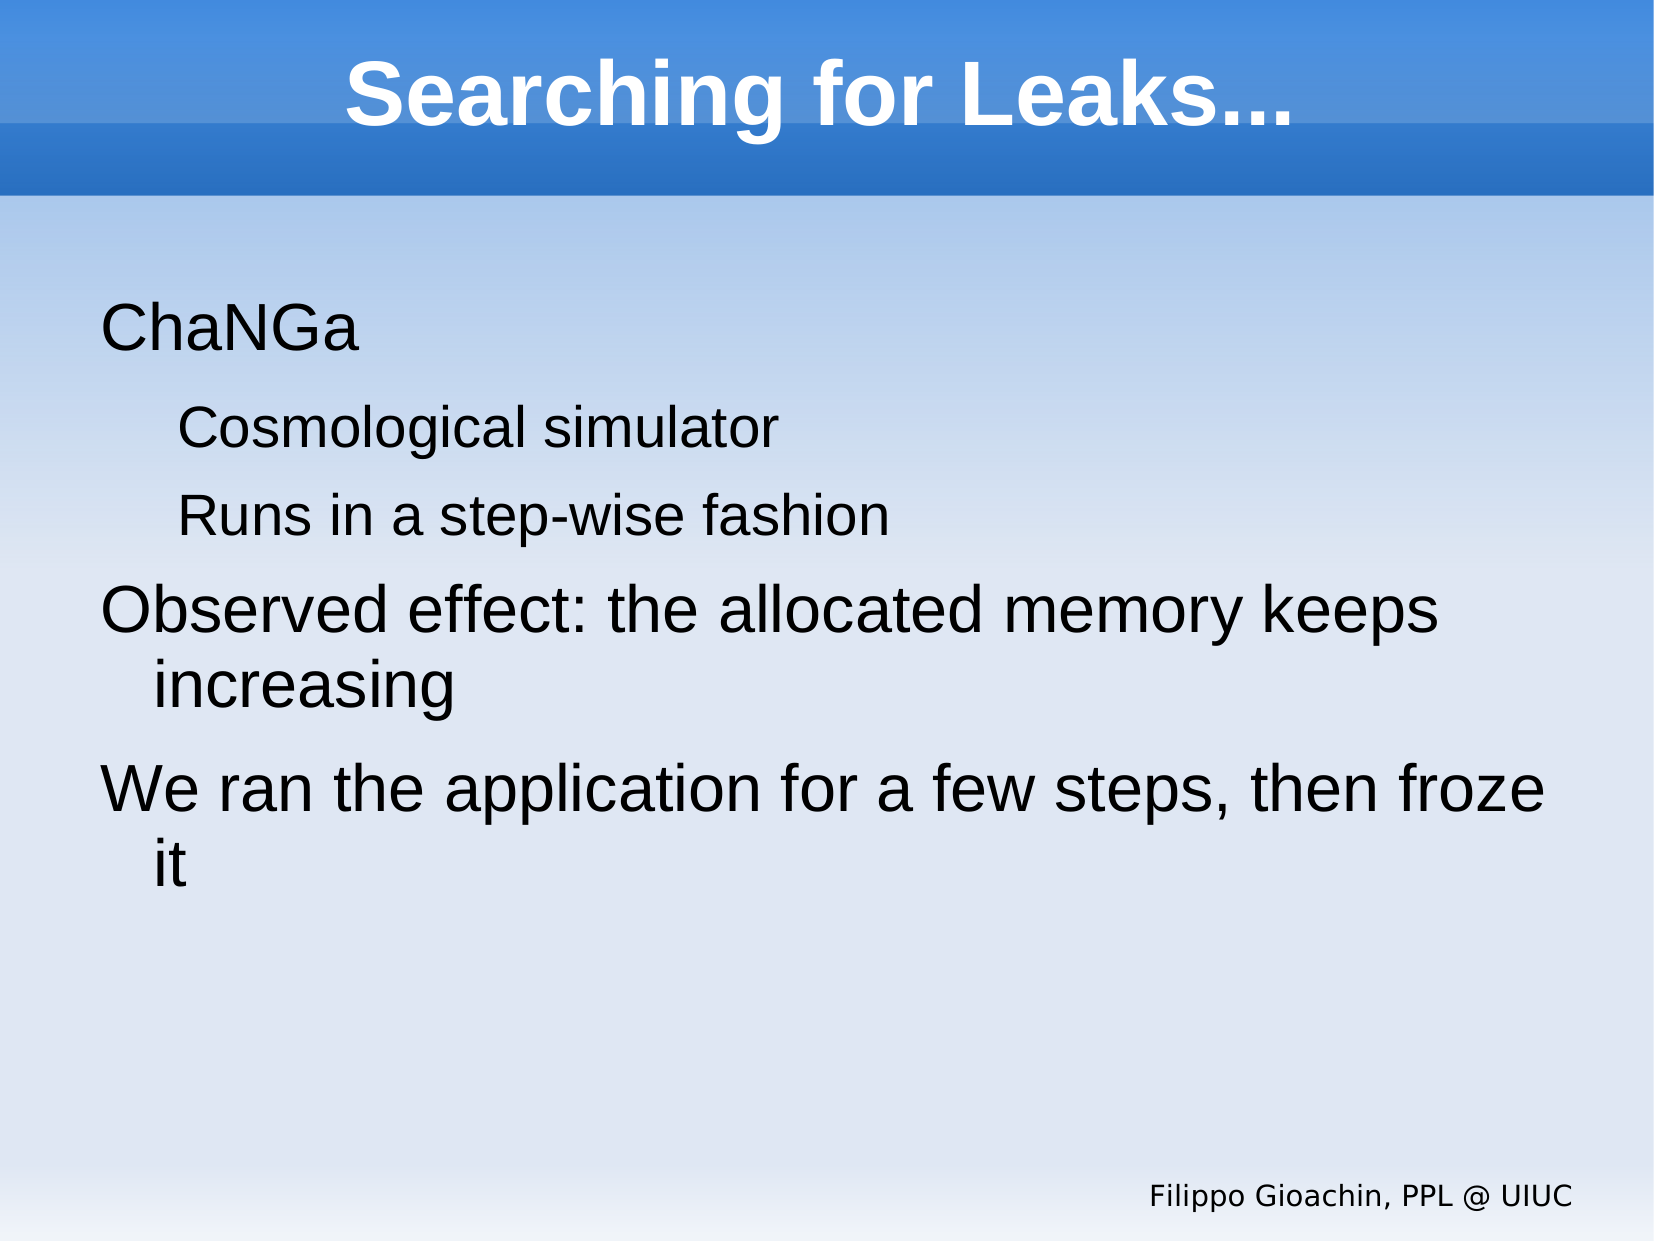

# Searching for Leaks...
ChaNGa
Cosmological simulator
Runs in a step-wise fashion
Observed effect: the allocated memory keeps increasing
We ran the application for a few steps, then froze it
Filippo Gioachin, PPL @ UIUC